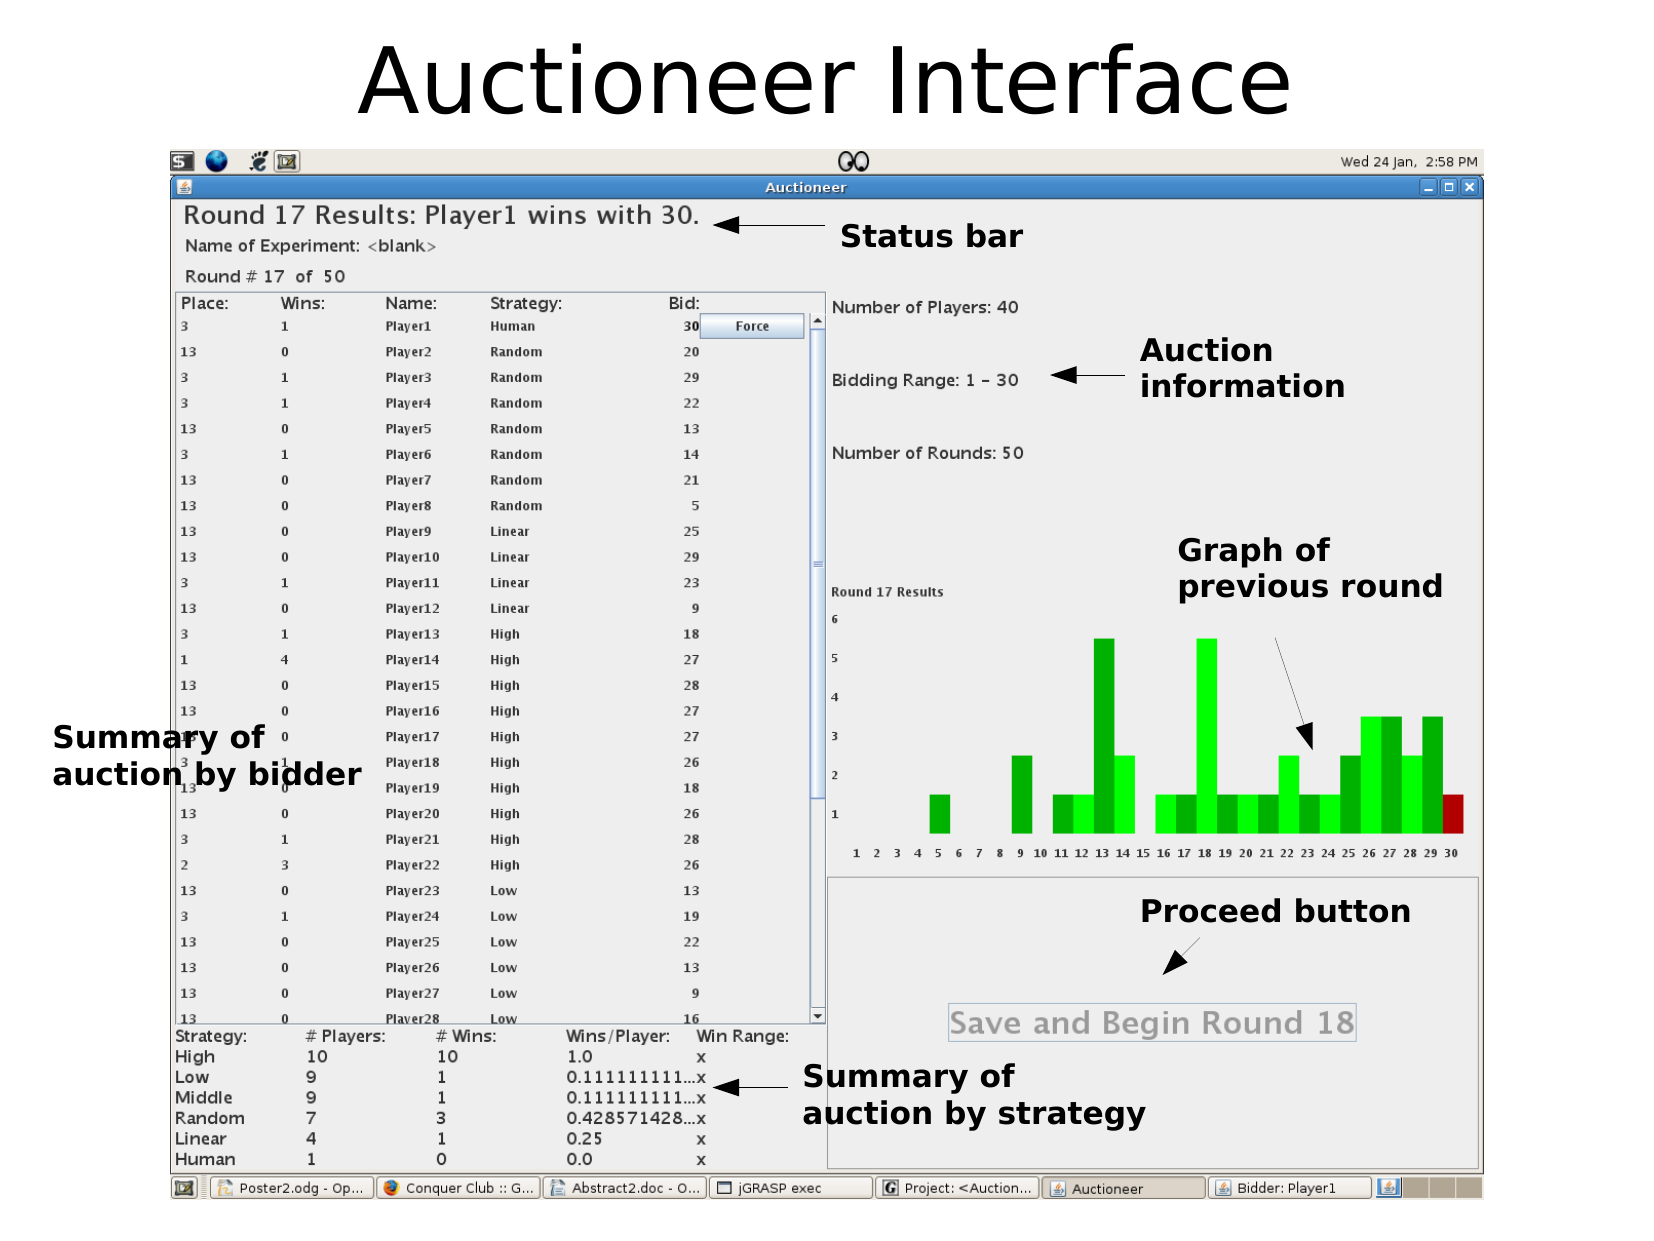

# Auctioneer Interface
Status bar
Auction information
Graph of previous round
Summary of auction by bidder
Proceed button
Summary of auction by strategy